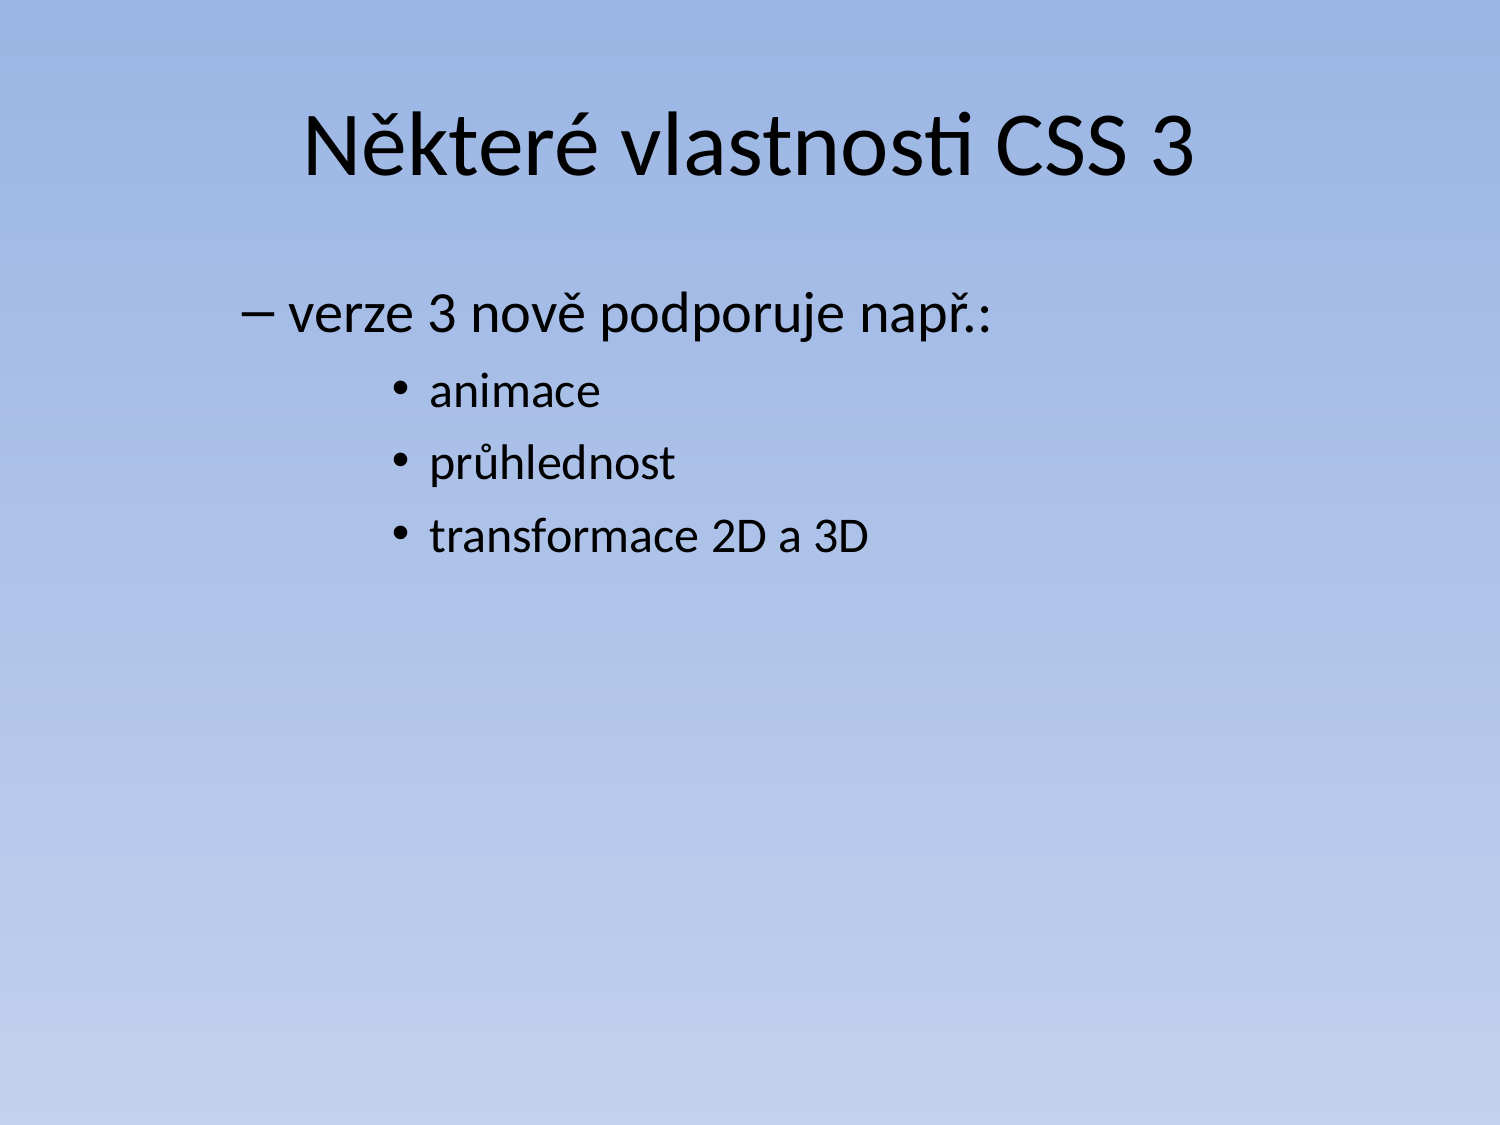

# Některé vlastnosti CSS 3
verze 3 nově podporuje např.:
animace
průhlednost
transformace 2D a 3D